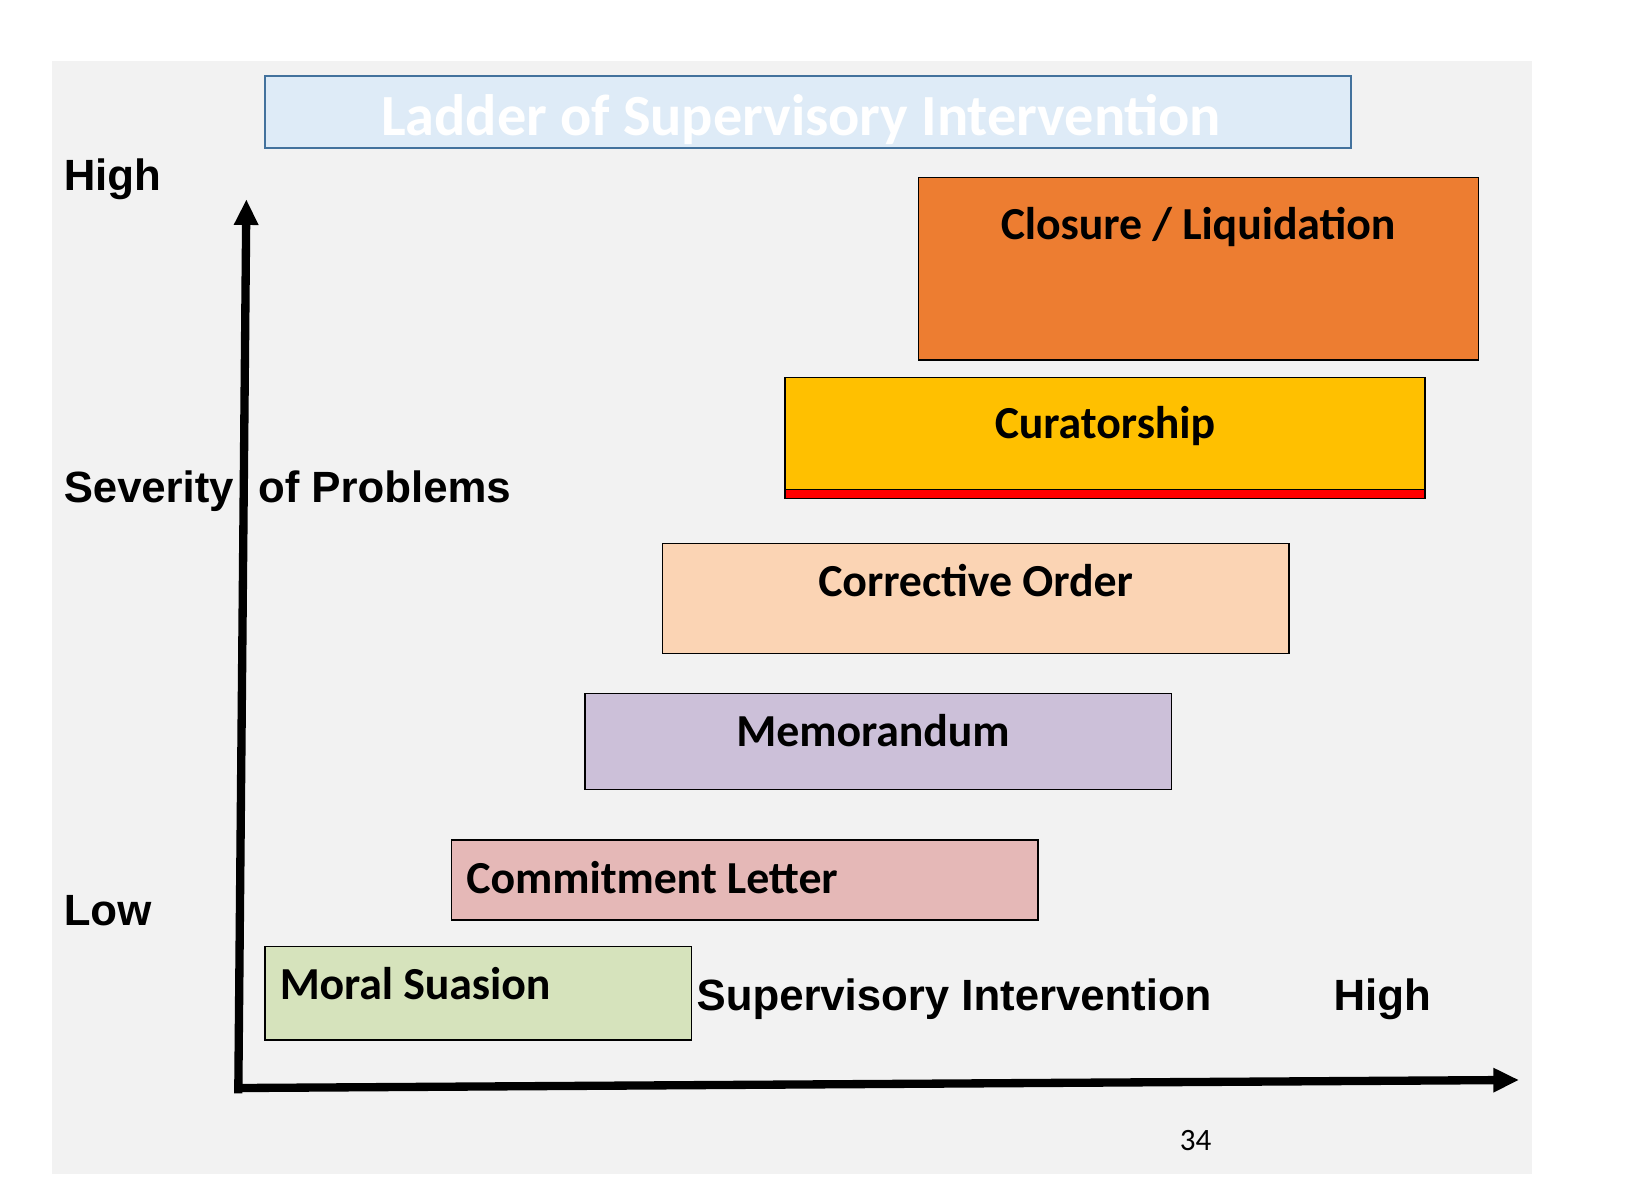

| High Severity of Problems Low Low Supervisory Intervention High |
| --- |
Ladder of Supervisory Intervention
Closure / Liquidation
Closure / Liquidation
Curatorship
Curatorship
Corrective Order
Memorandum
Commitment Letter
Moral Suasion